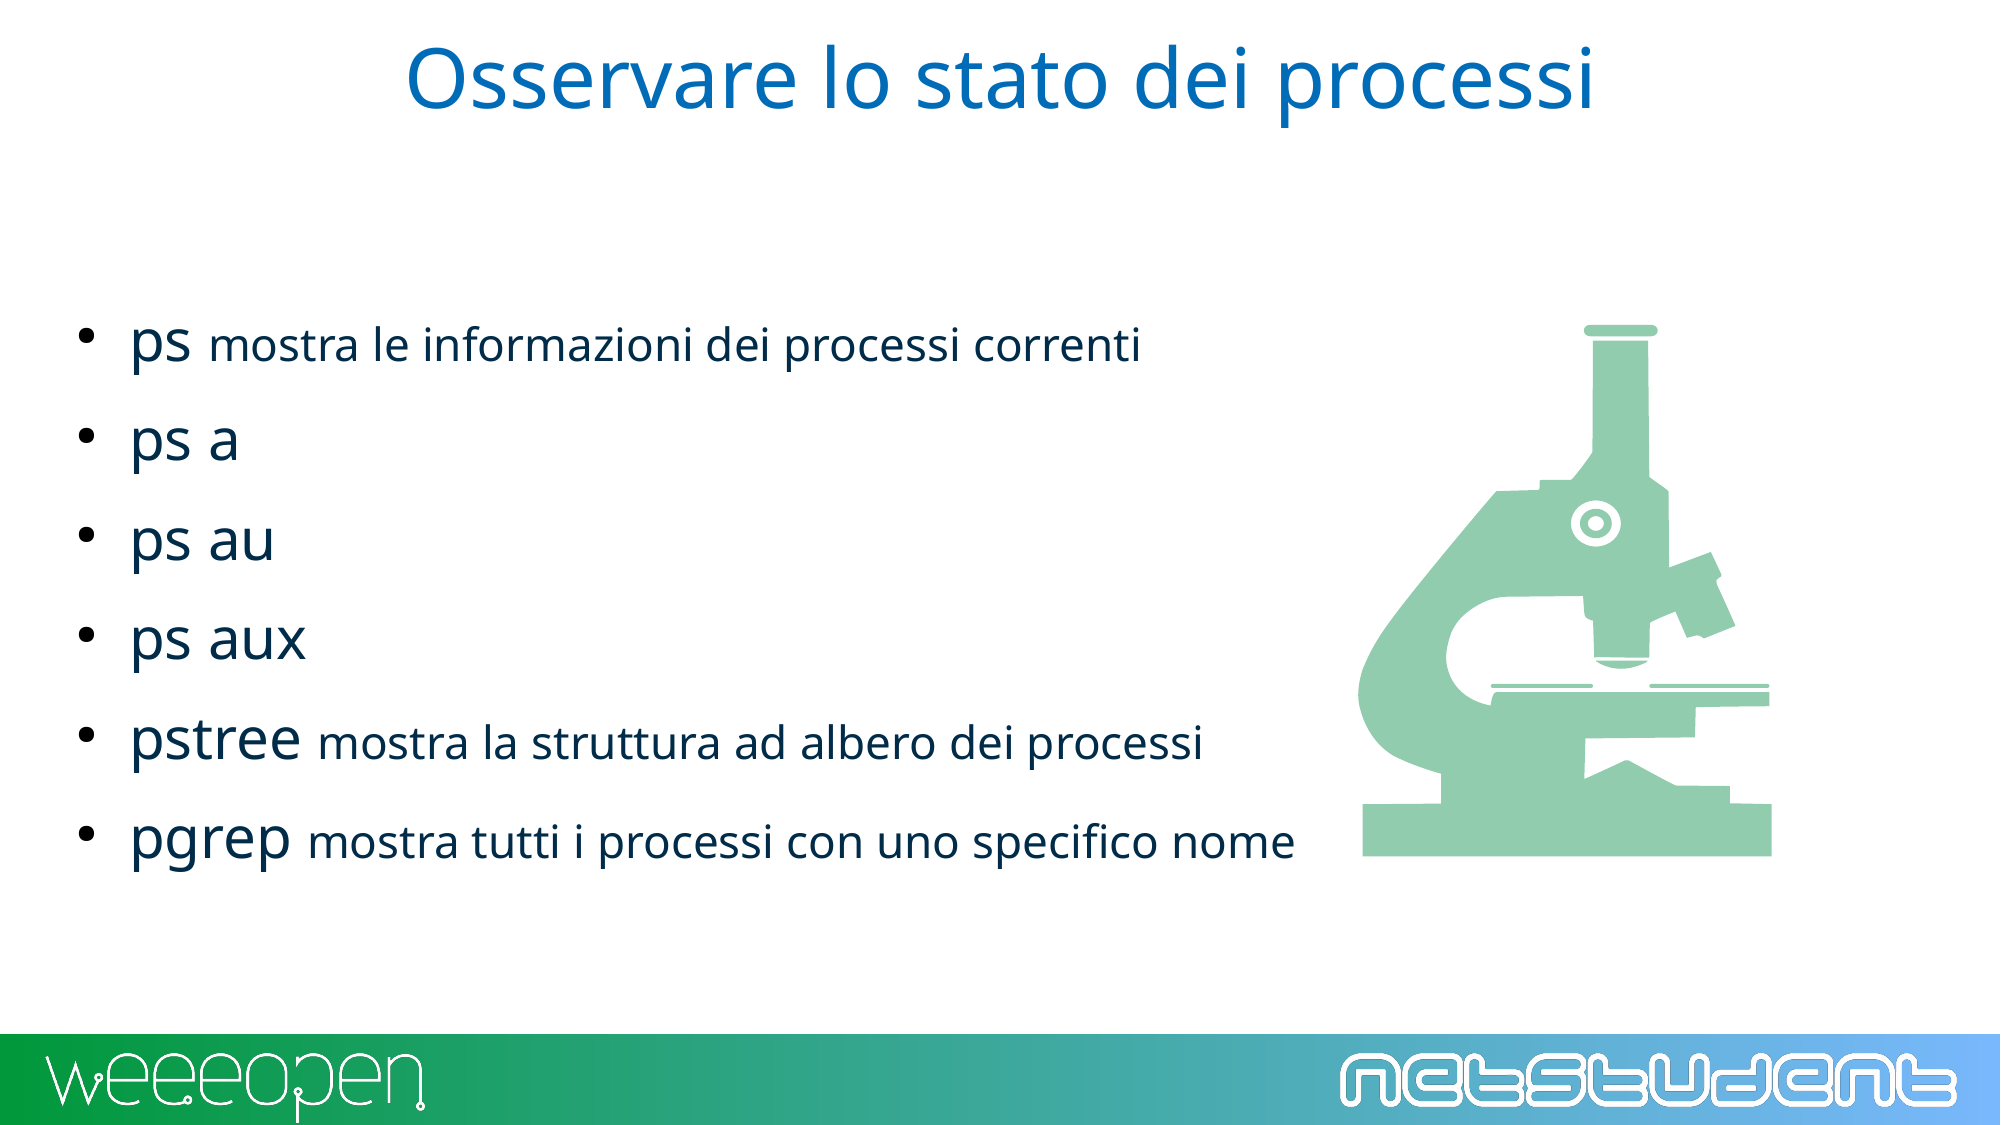

# Osservare lo stato dei processi
ps mostra le informazioni dei processi correnti
ps a
ps au
ps aux
pstree mostra la struttura ad albero dei processi
pgrep mostra tutti i processi con uno specifico nome